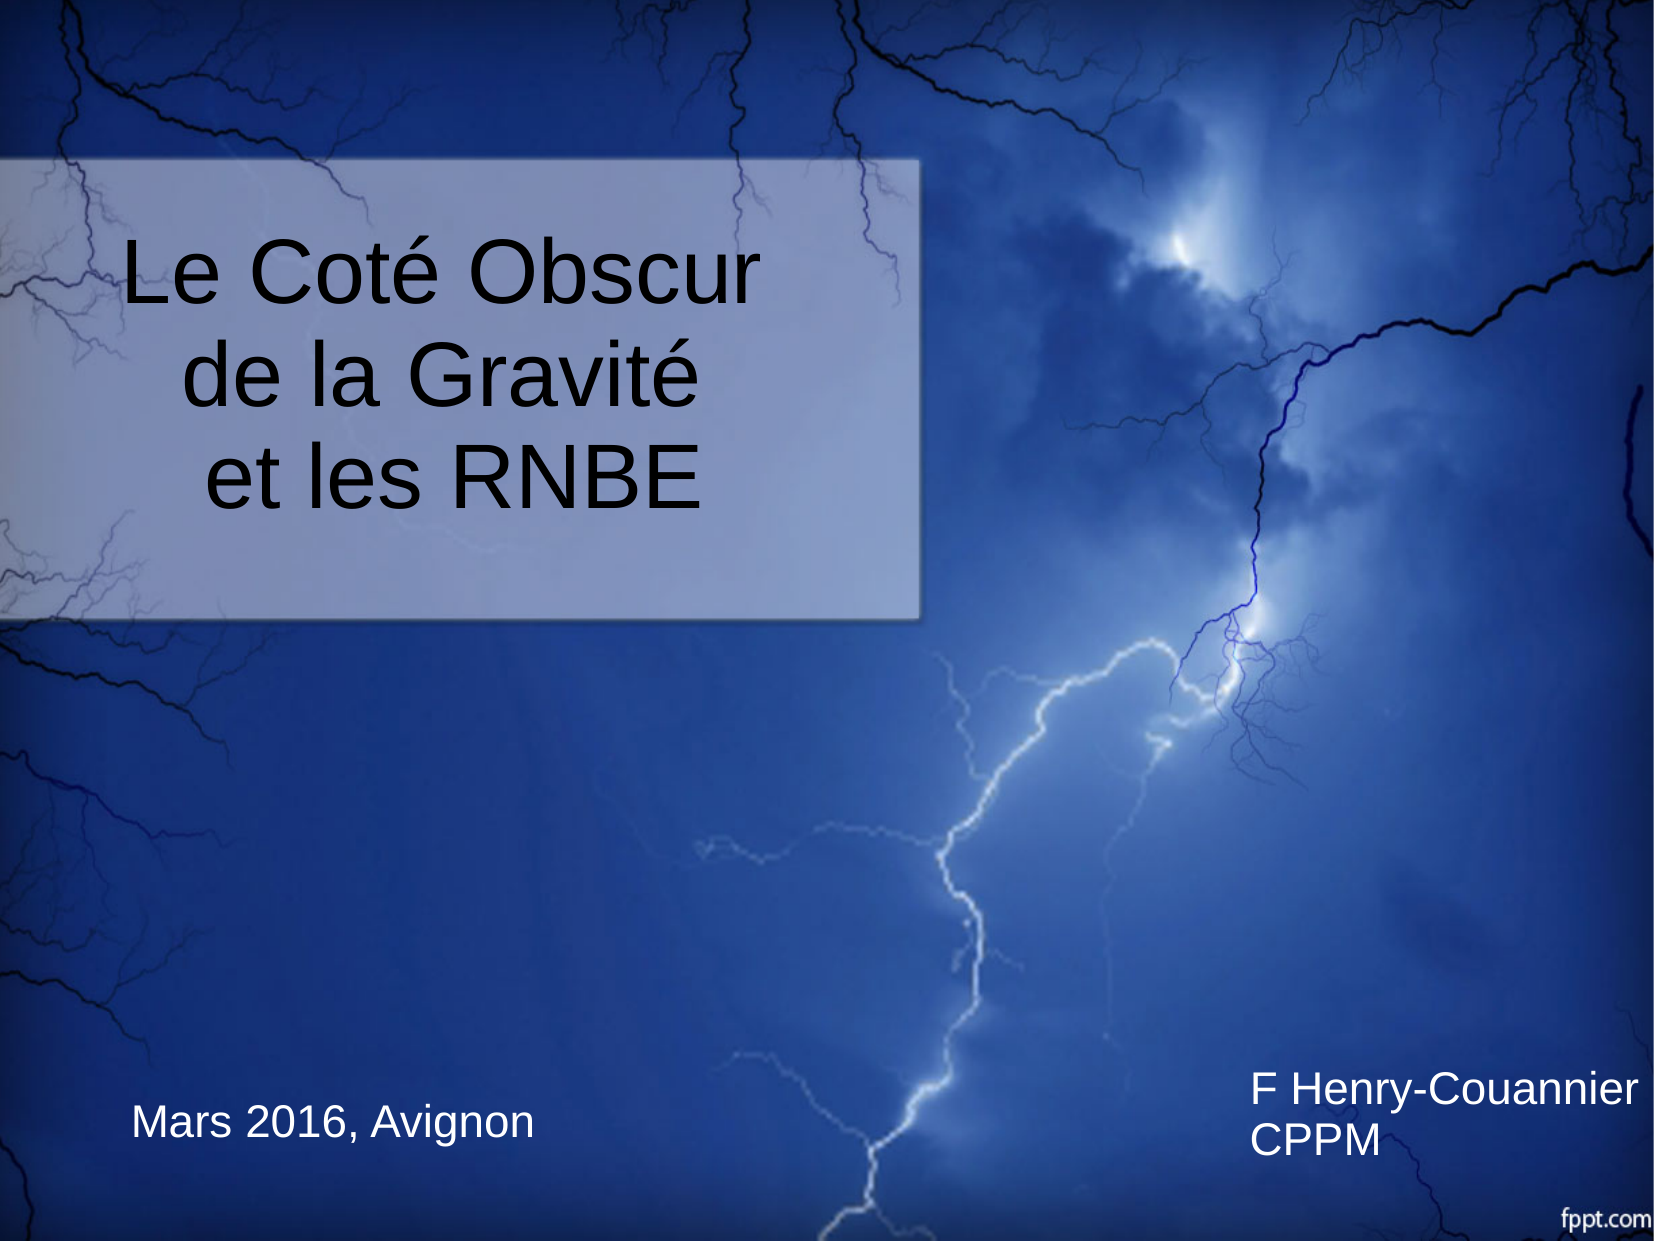

# Le Coté Obscur de la Gravité et les RNBE
Mars 2016, Avignon
F Henry-Couannier
		 	 CPPM